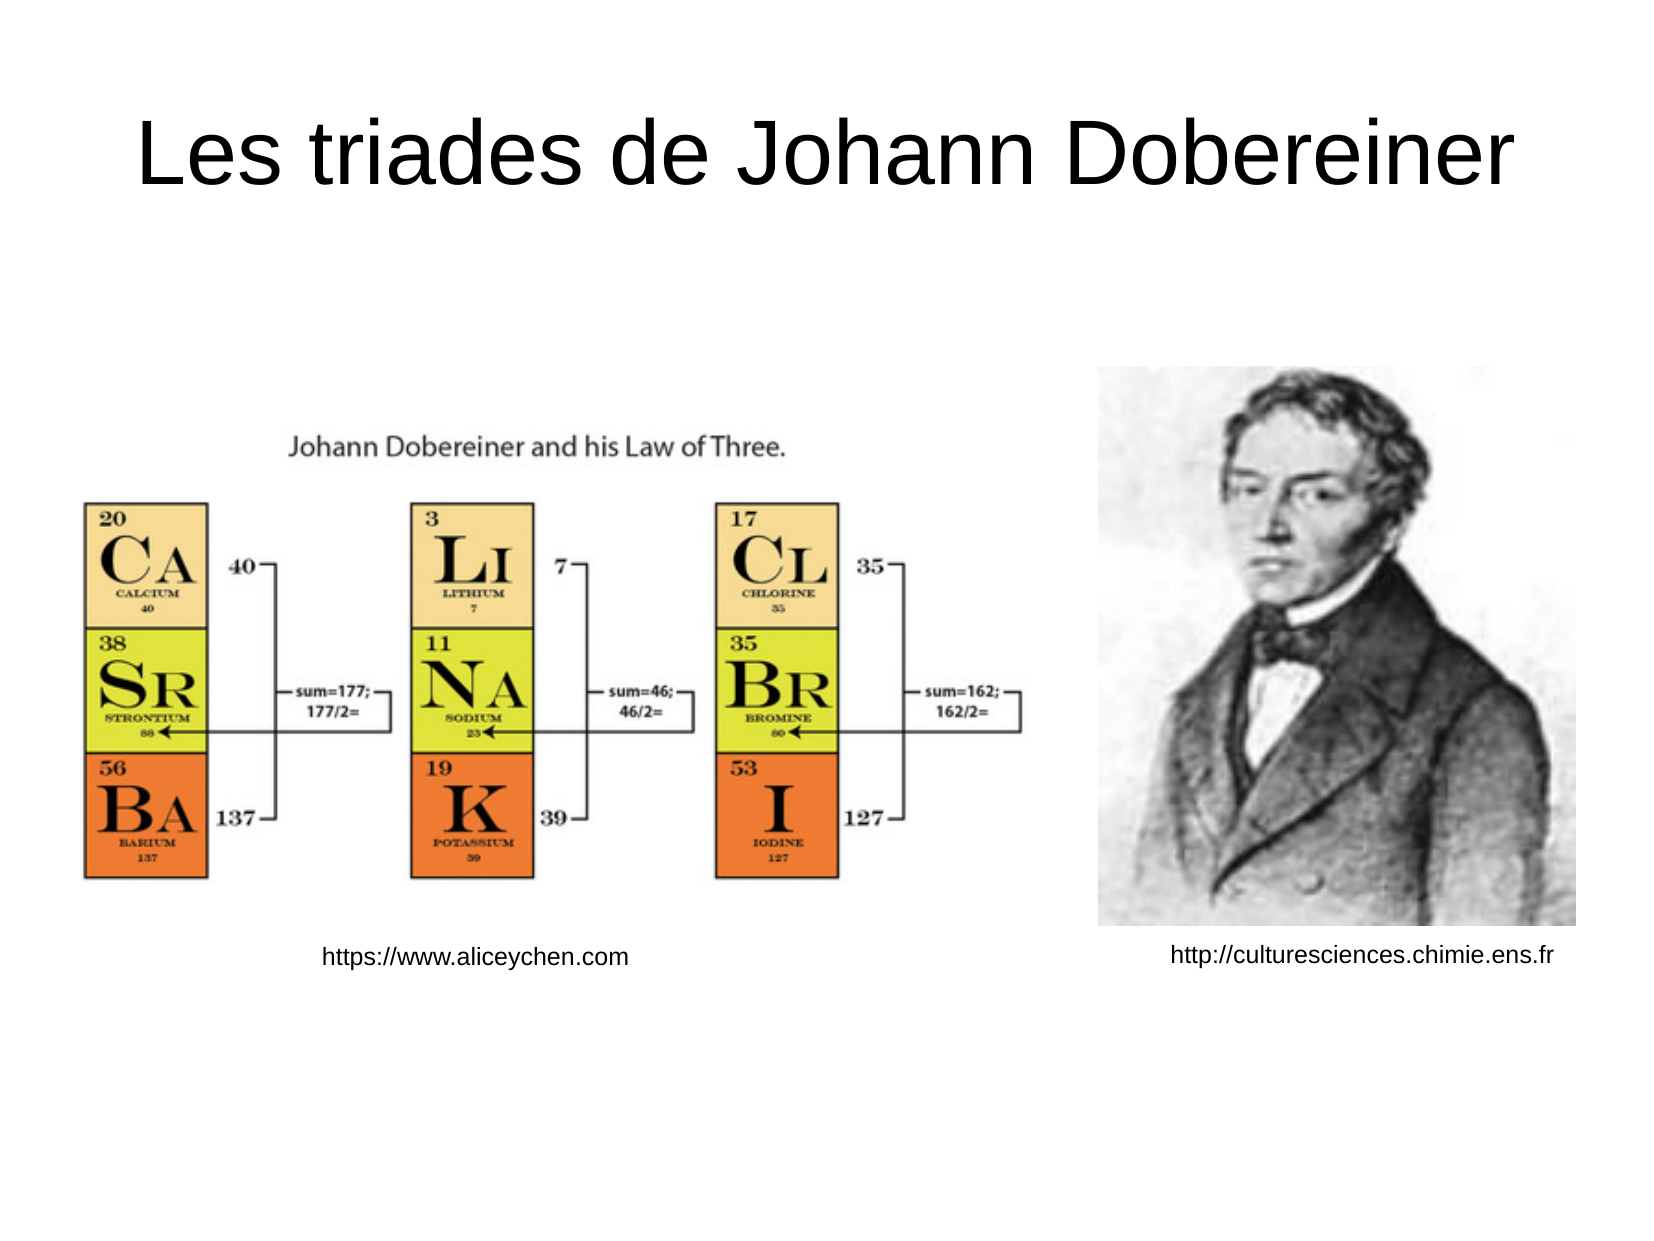

# Les triades de Johann Dobereiner
http://culturesciences.chimie.ens.fr
https://www.aliceychen.com